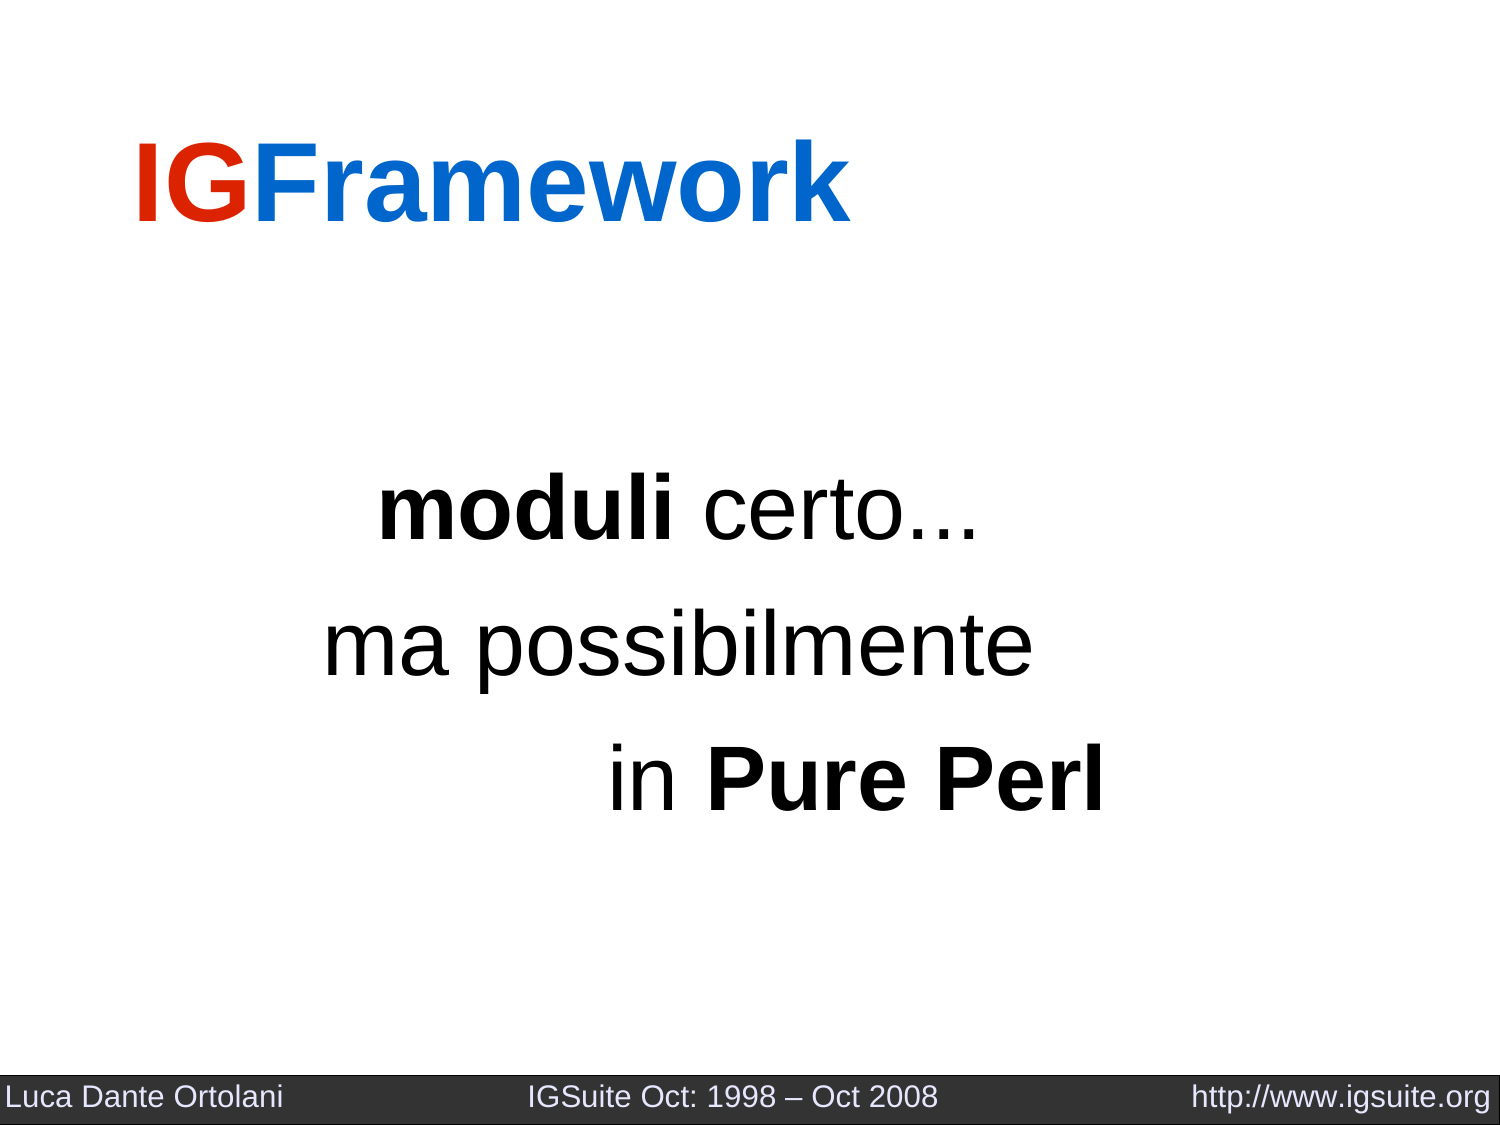

IGFramework
moduli certo...
ma possibilmente
 in Pure Perl
Luca Dante Ortolani IGSuite Oct: 1998 – Oct 2008 http://www.igsuite.org